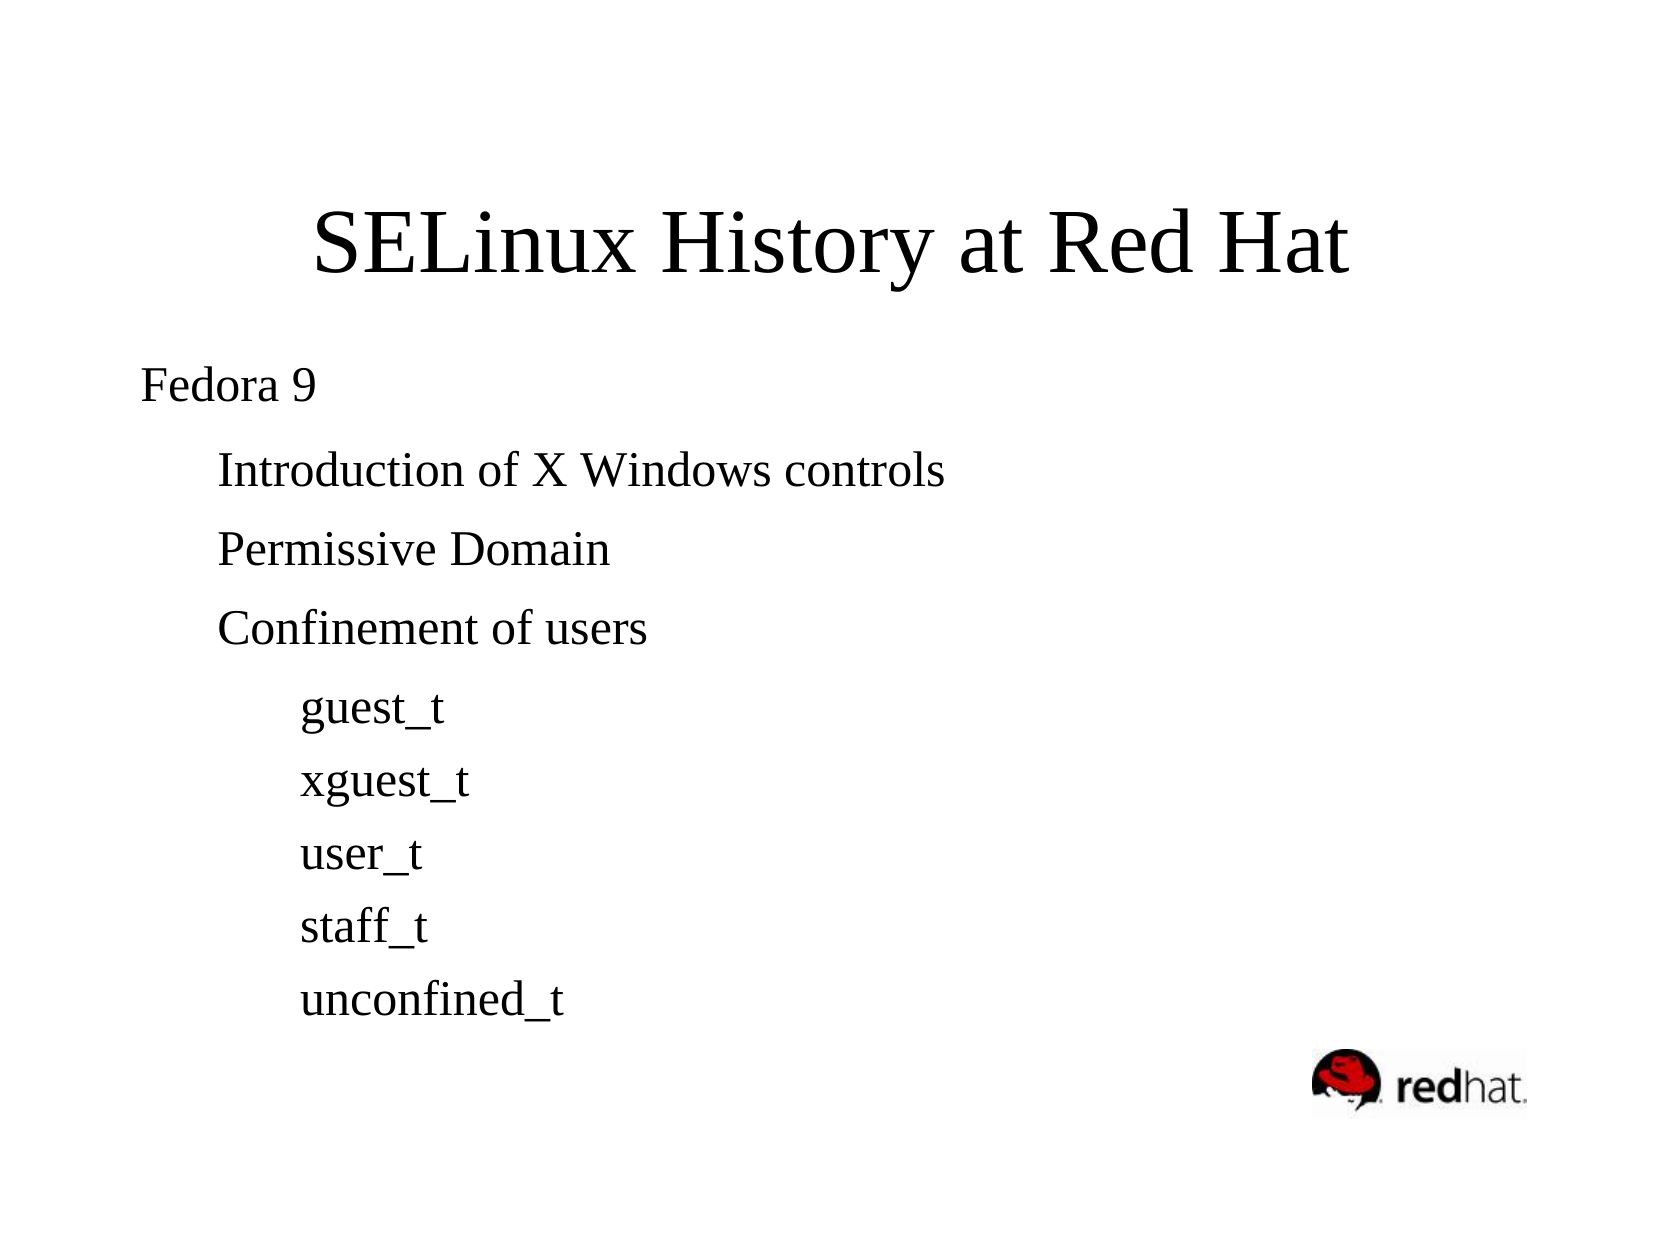

# SELinux History at Red Hat
Fedora 9
Introduction of X Windows controls
Permissive Domain
Confinement of users
guest_t
xguest_t
user_t
staff_t
unconfined_t